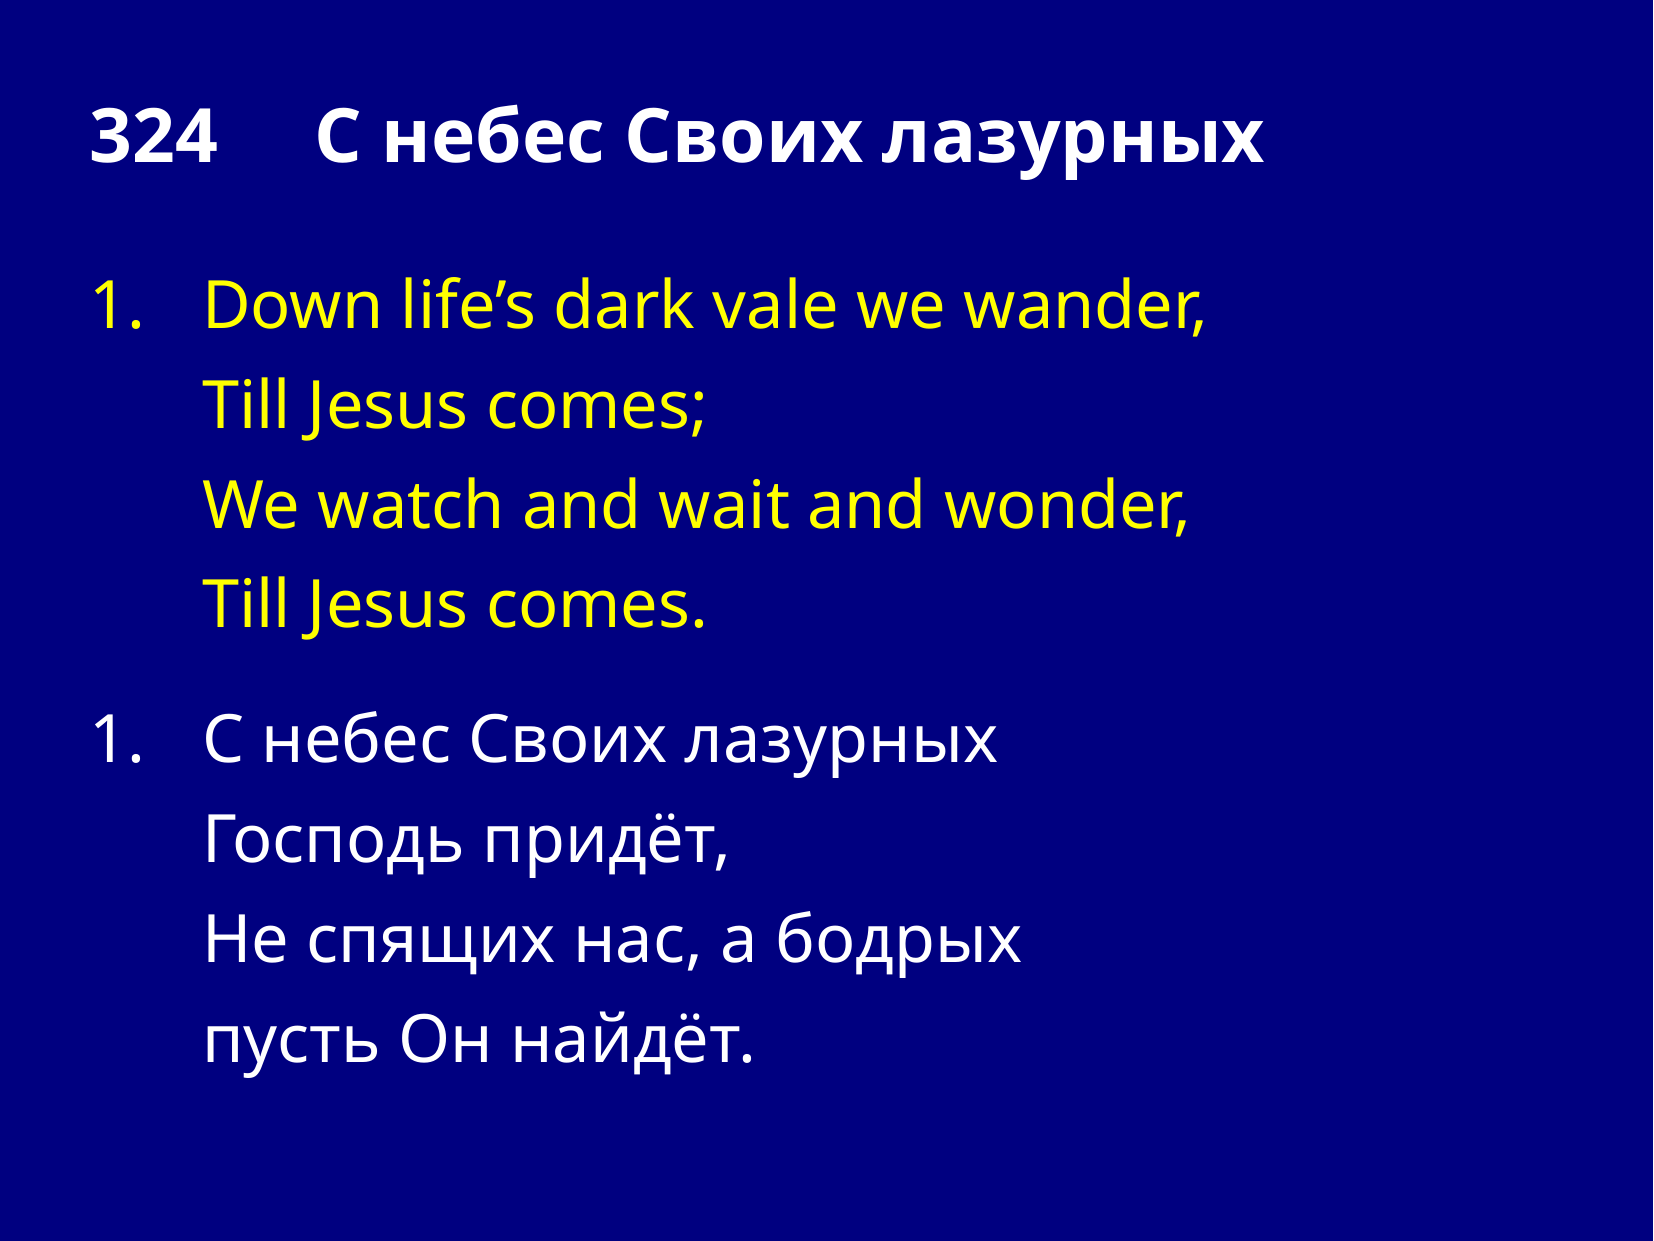

324	С небес Своих лазурных
1.	Down life’s dark vale we wander,
	Till Jesus comes;
	We watch and wait and wonder,
	Till Jesus comes.
1.	С небес Своих лазурных
	Господь придёт,
	Не спящих нас, а бодрых
	пусть Он найдёт.